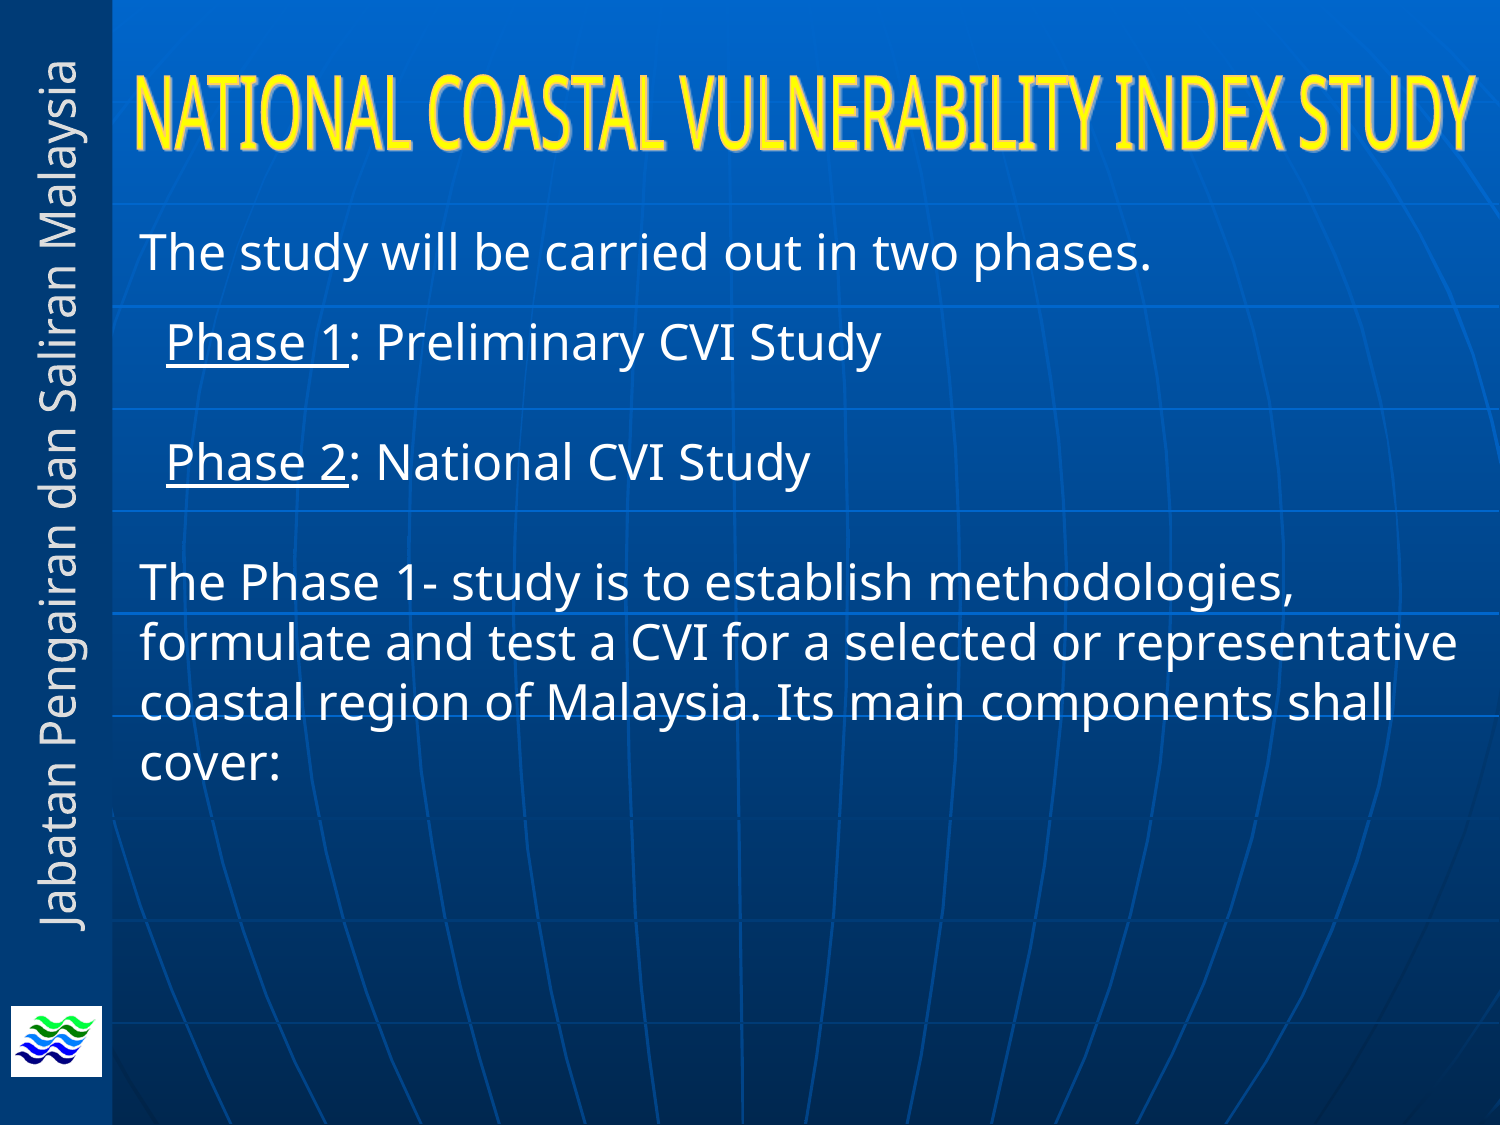

NATIONAL COASTAL VULNERABILITY INDEX STUDY
The study will be carried out in two phases.
 Phase 1: Preliminary CVI Study
 Phase 2: National CVI Study
The Phase 1- study is to establish methodologies, formulate and test a CVI for a selected or representative coastal region of Malaysia. Its main components shall cover:
Jabatan Pengairan dan Saliran Malaysia